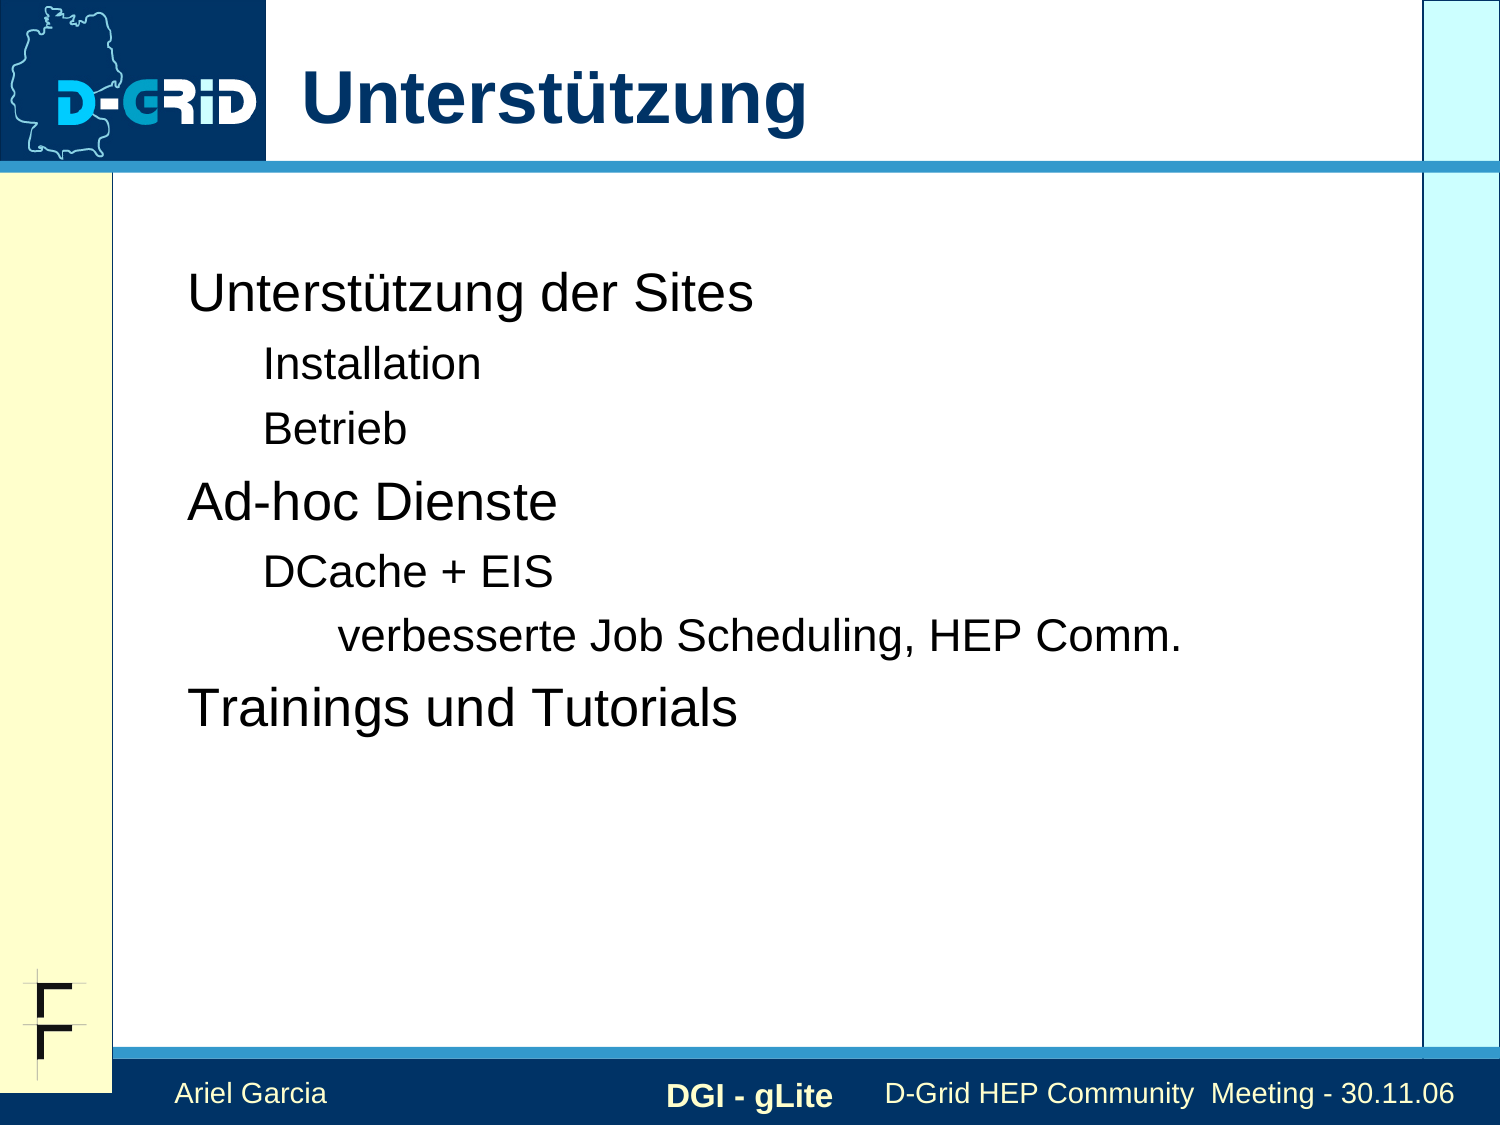

# Unterstützung
Unterstützung der Sites
Installation
Betrieb
Ad-hoc Dienste
DCache + EIS
verbesserte Job Scheduling, HEP Comm.
Trainings und Tutorials